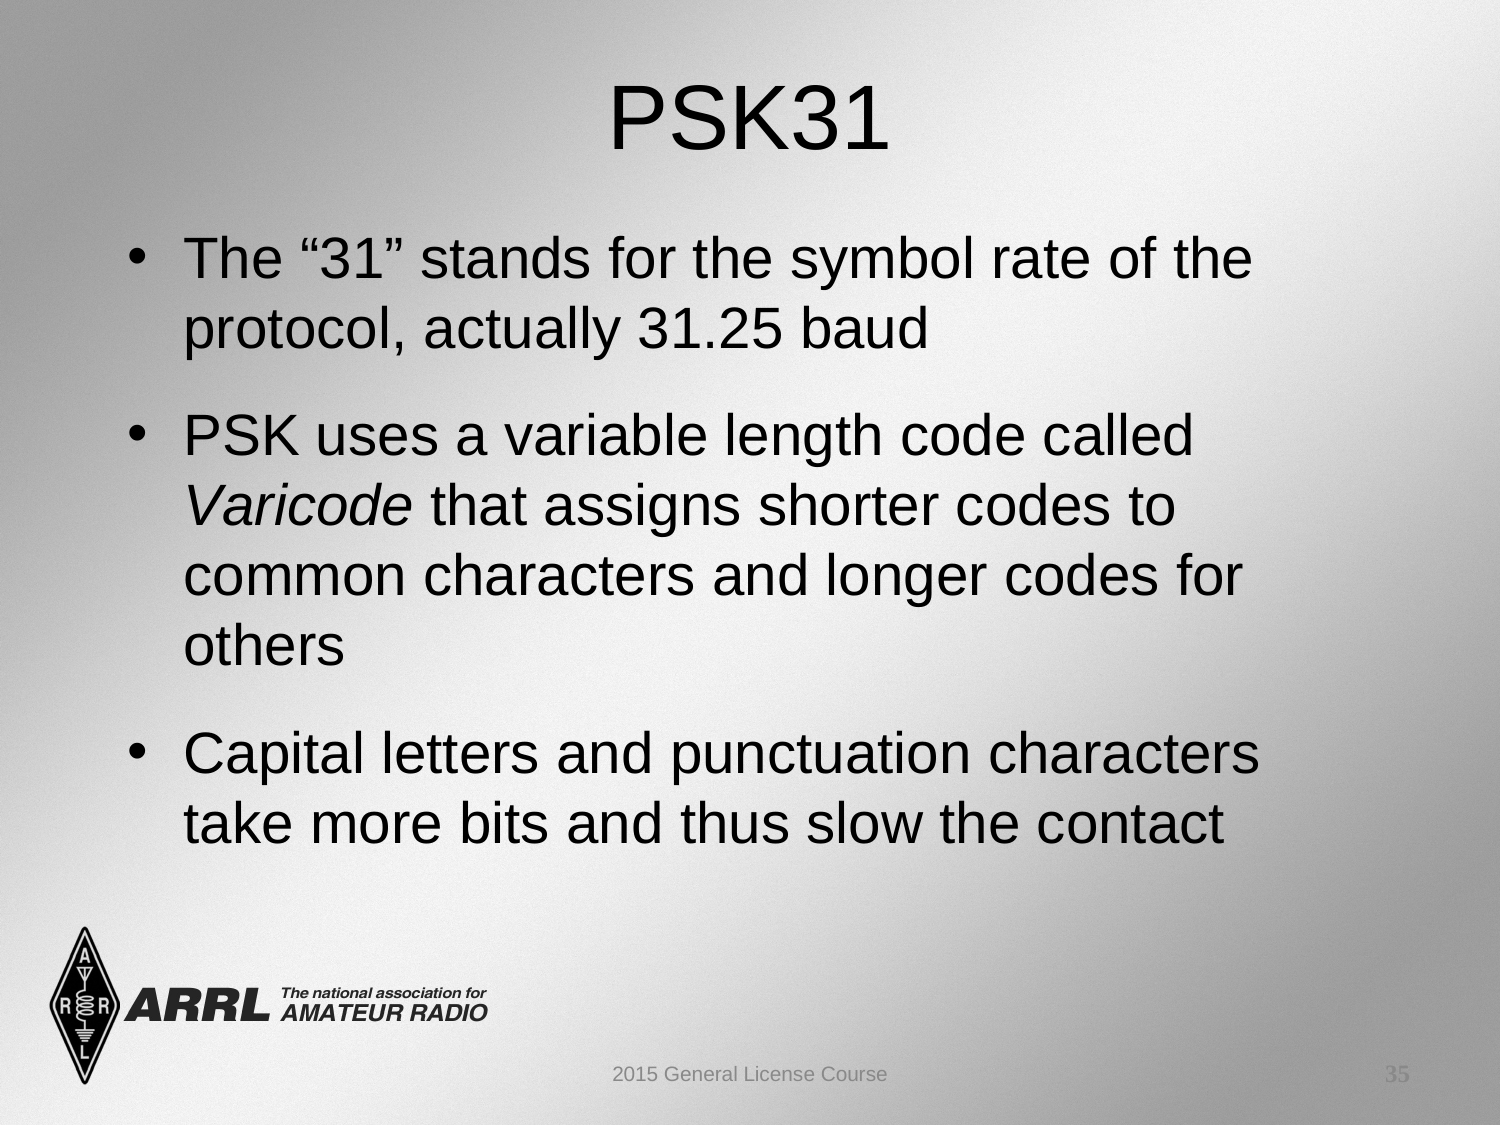

PSK31
The “31” stands for the symbol rate of the protocol, actually 31.25 baud
PSK uses a variable length code called Varicode that assigns shorter codes to common characters and longer codes for others
Capital letters and punctuation characters take more bits and thus slow the contact
2015 General License Course